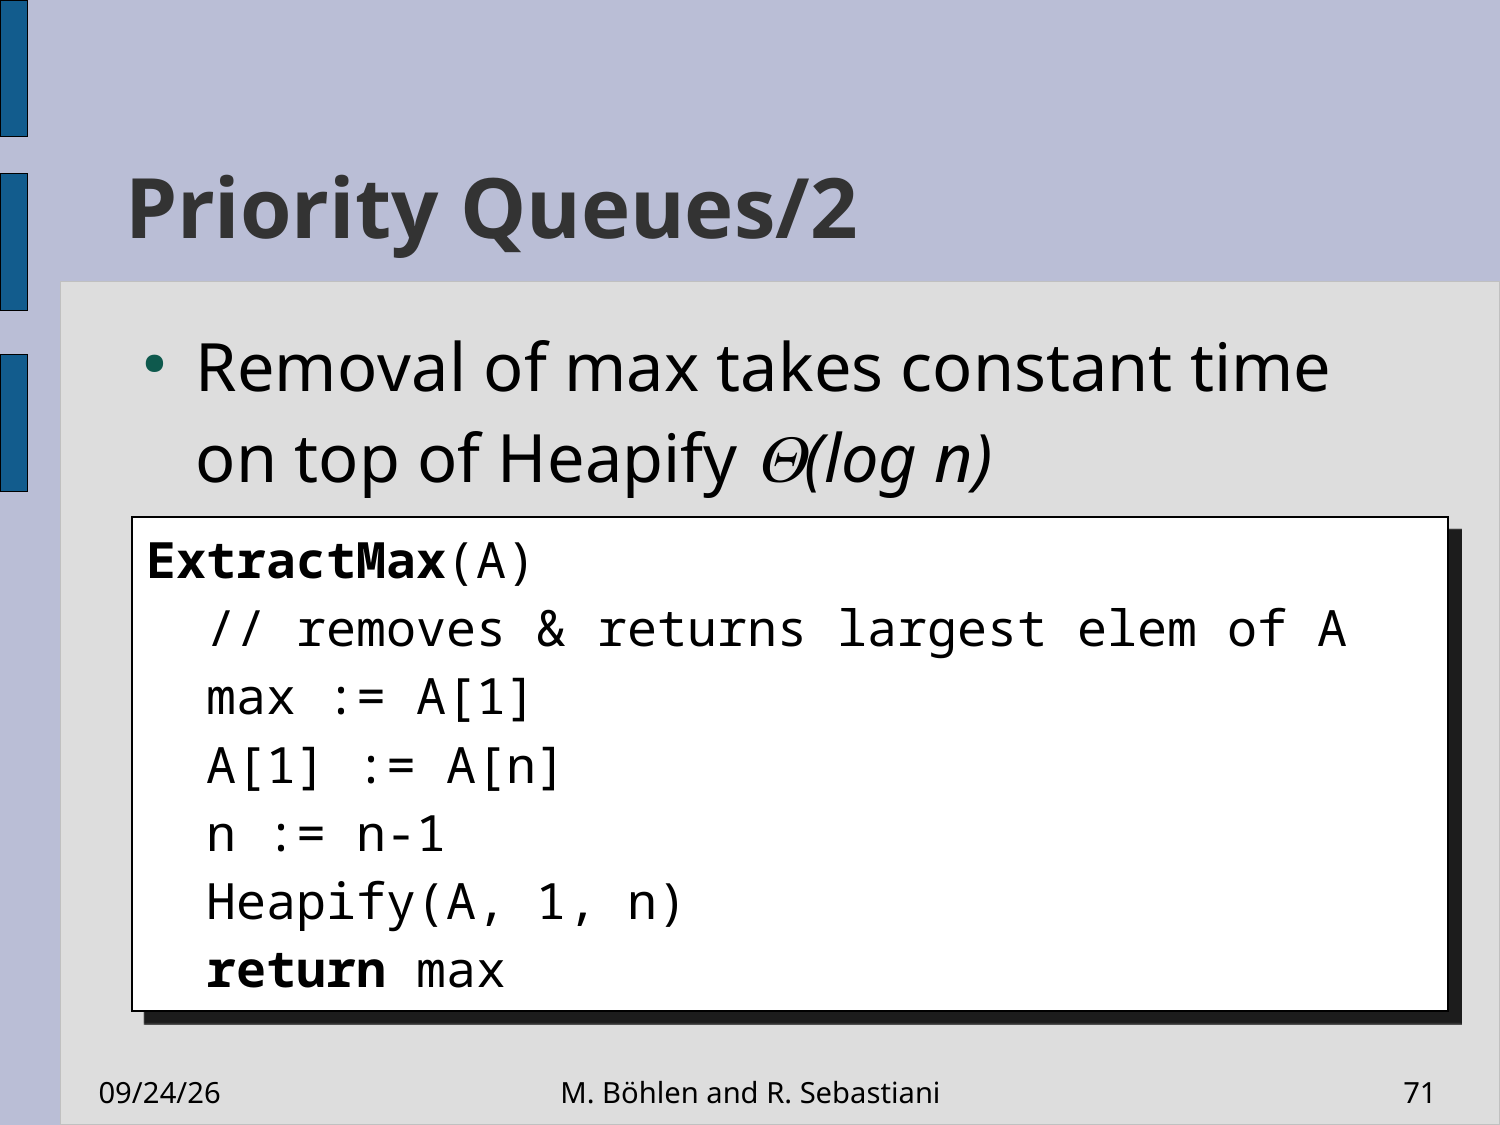

# Priority Queues/2
Removal of max takes constant time on top of Heapify (log n)
ExtractMax(A)
 // removes & returns largest elem of A
 max := A[1]
 A[1] := A[n]
 n := n-1
 Heapify(A, 1, n)
 return max
M. Böhlen and R. Sebastiani
71